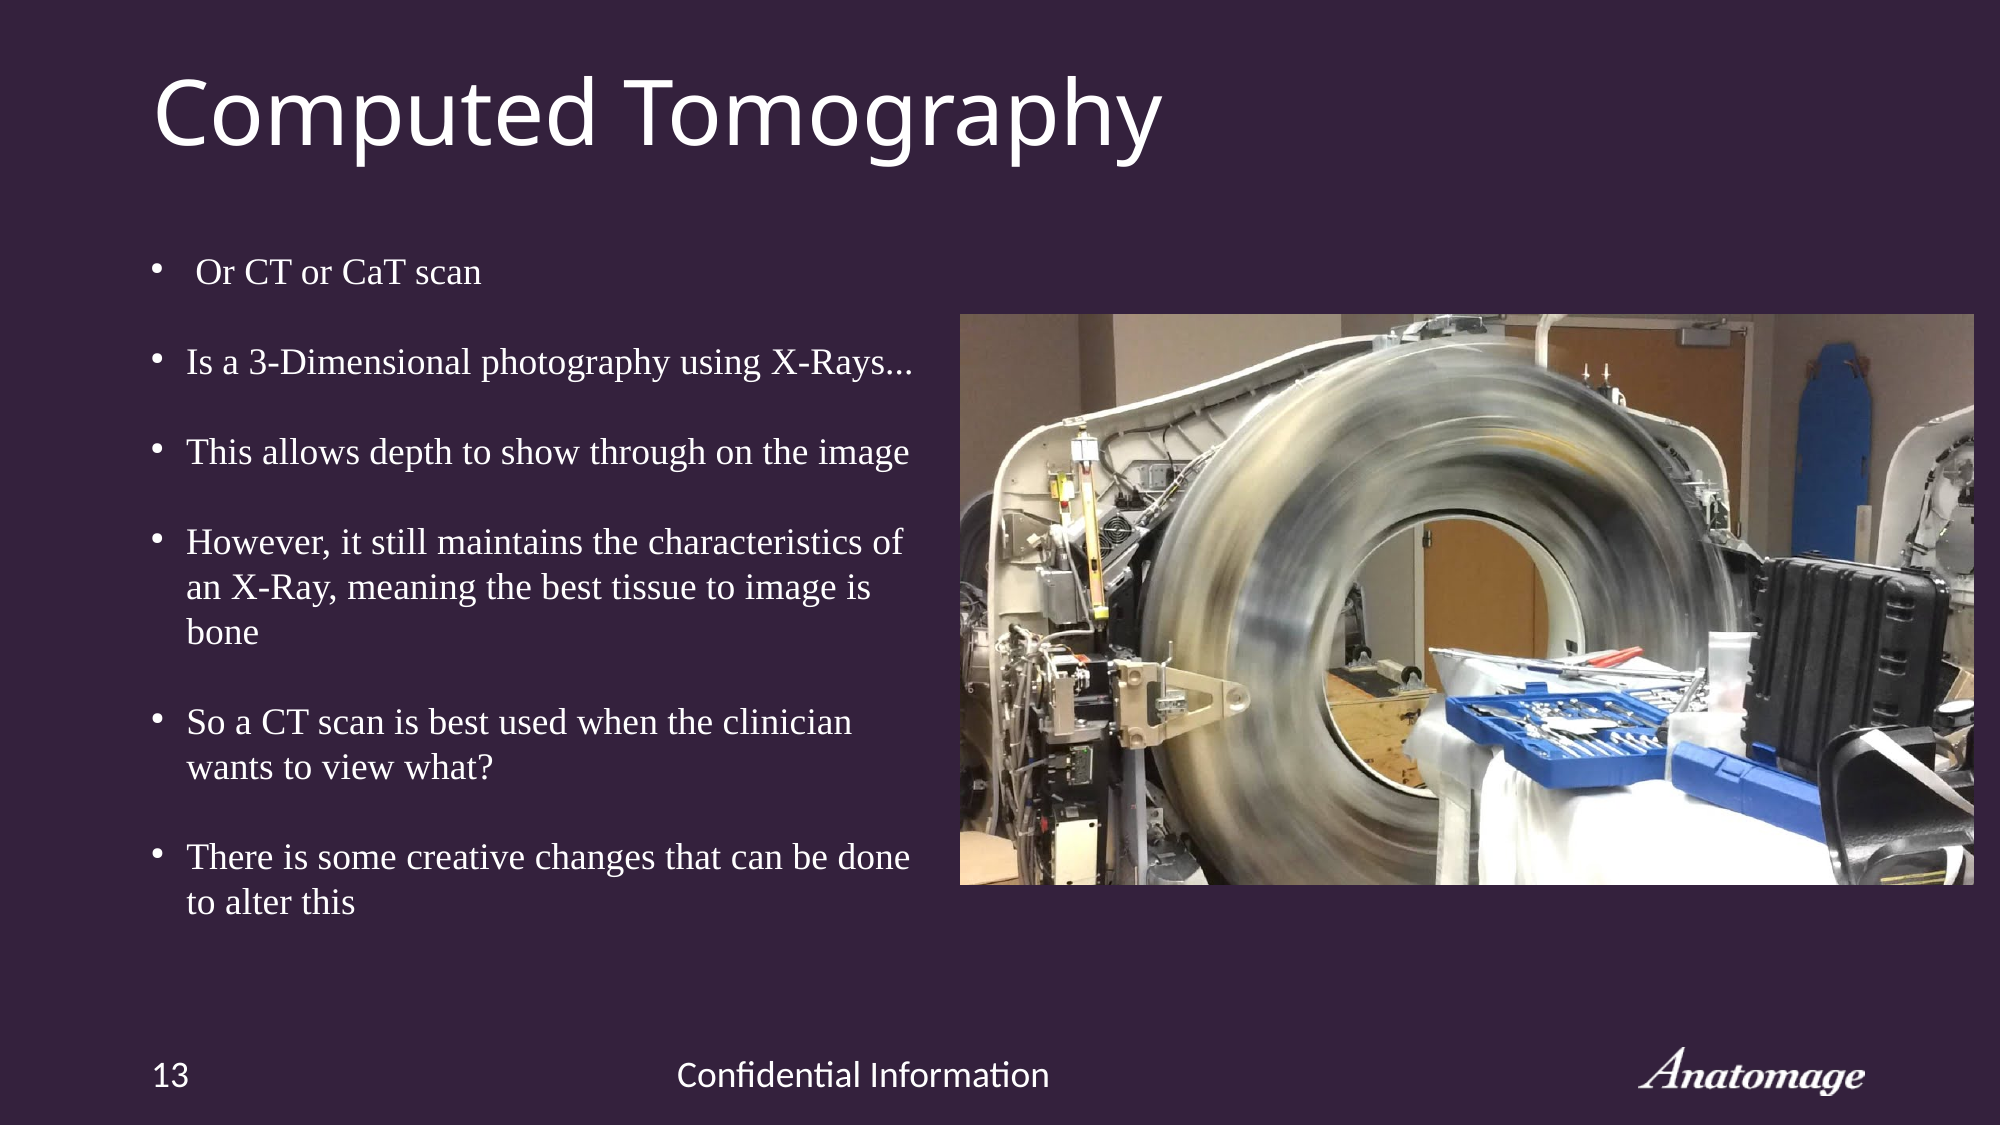

# Computed Tomography
 Or CT or CaT scan
Is a 3-Dimensional photography using X-Rays...
This allows depth to show through on the image
However, it still maintains the characteristics of an X-Ray, meaning the best tissue to image is bone
So a CT scan is best used when the clinician wants to view what?
There is some creative changes that can be done to alter this
Confidential Information